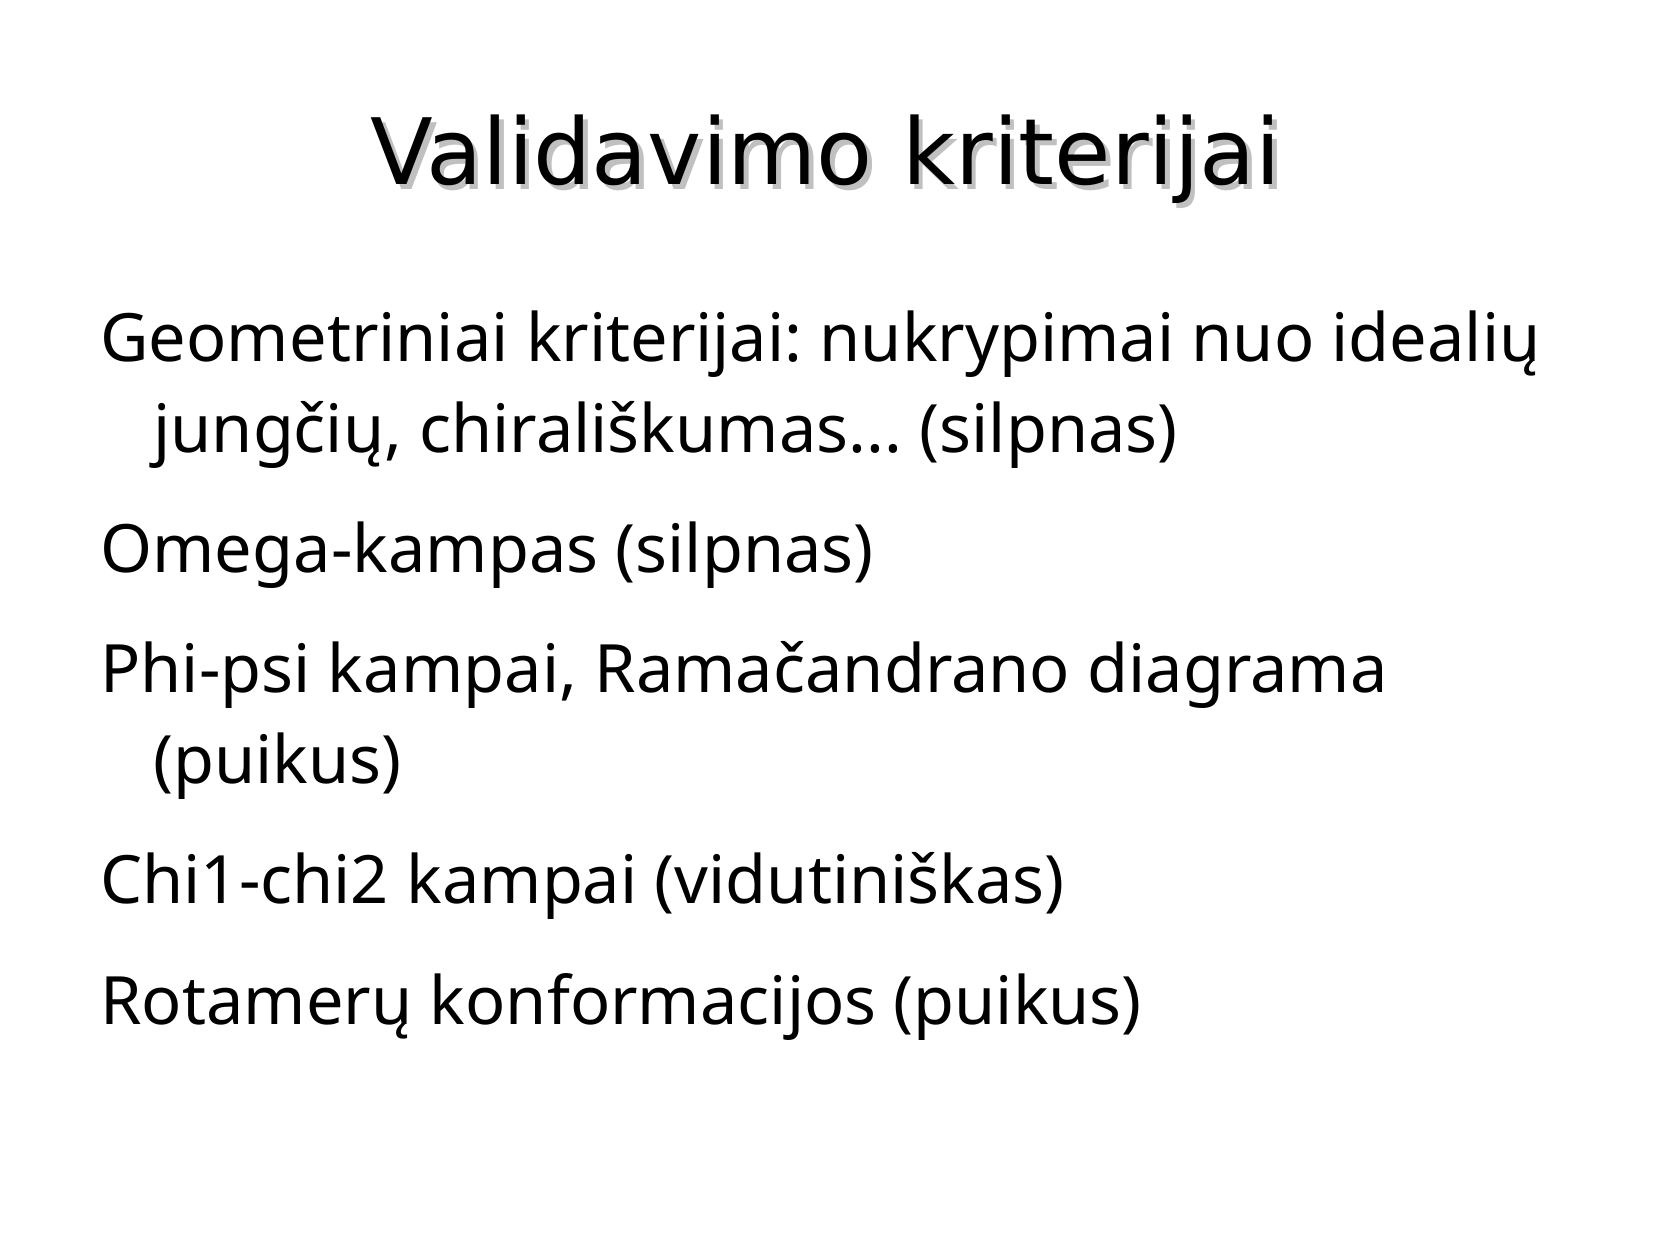

# Validavimo kriterijai
Geometriniai kriterijai: nukrypimai nuo idealių jungčių, chirališkumas... (silpnas)
Omega-kampas (silpnas)
Phi-psi kampai, Ramačandrano diagrama (puikus)
Chi1-chi2 kampai (vidutiniškas)
Rotamerų konformacijos (puikus)